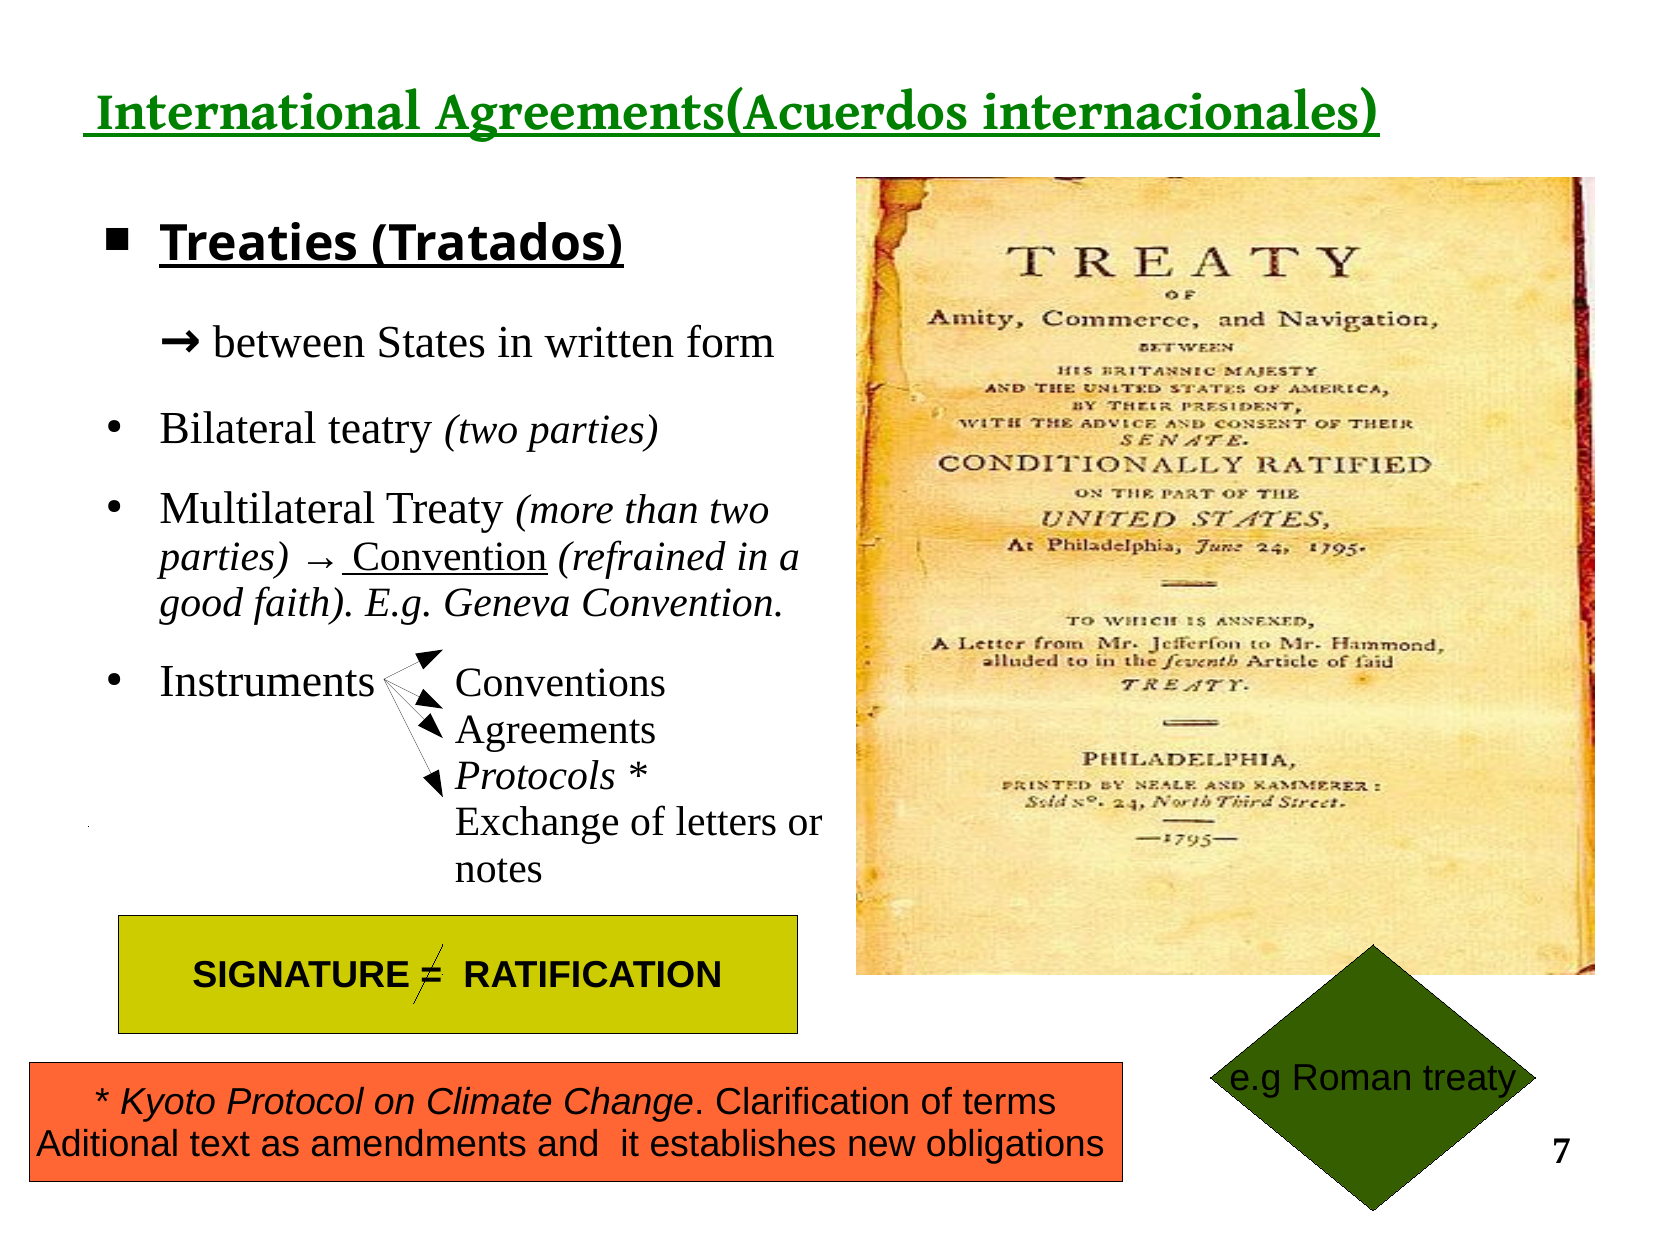

# International Agreements(Acuerdos internacionales)
Treaties (Tratados)
→ between States in written form
Bilateral teatry (two parties)
Multilateral Treaty (more than two parties) → Convention (refrained in a good faith). E.g. Geneva Convention.
Instruments 	Conventions 			 			Agreements 					Protocols * 					Exchange of letters or 				notes
SIGNATURE = RATIFICATION
e.g Roman treaty
* Kyoto Protocol on Climate Change. Clarification of terms
Aditional text as amendments and it establishes new obligations
7
NEOTRANS